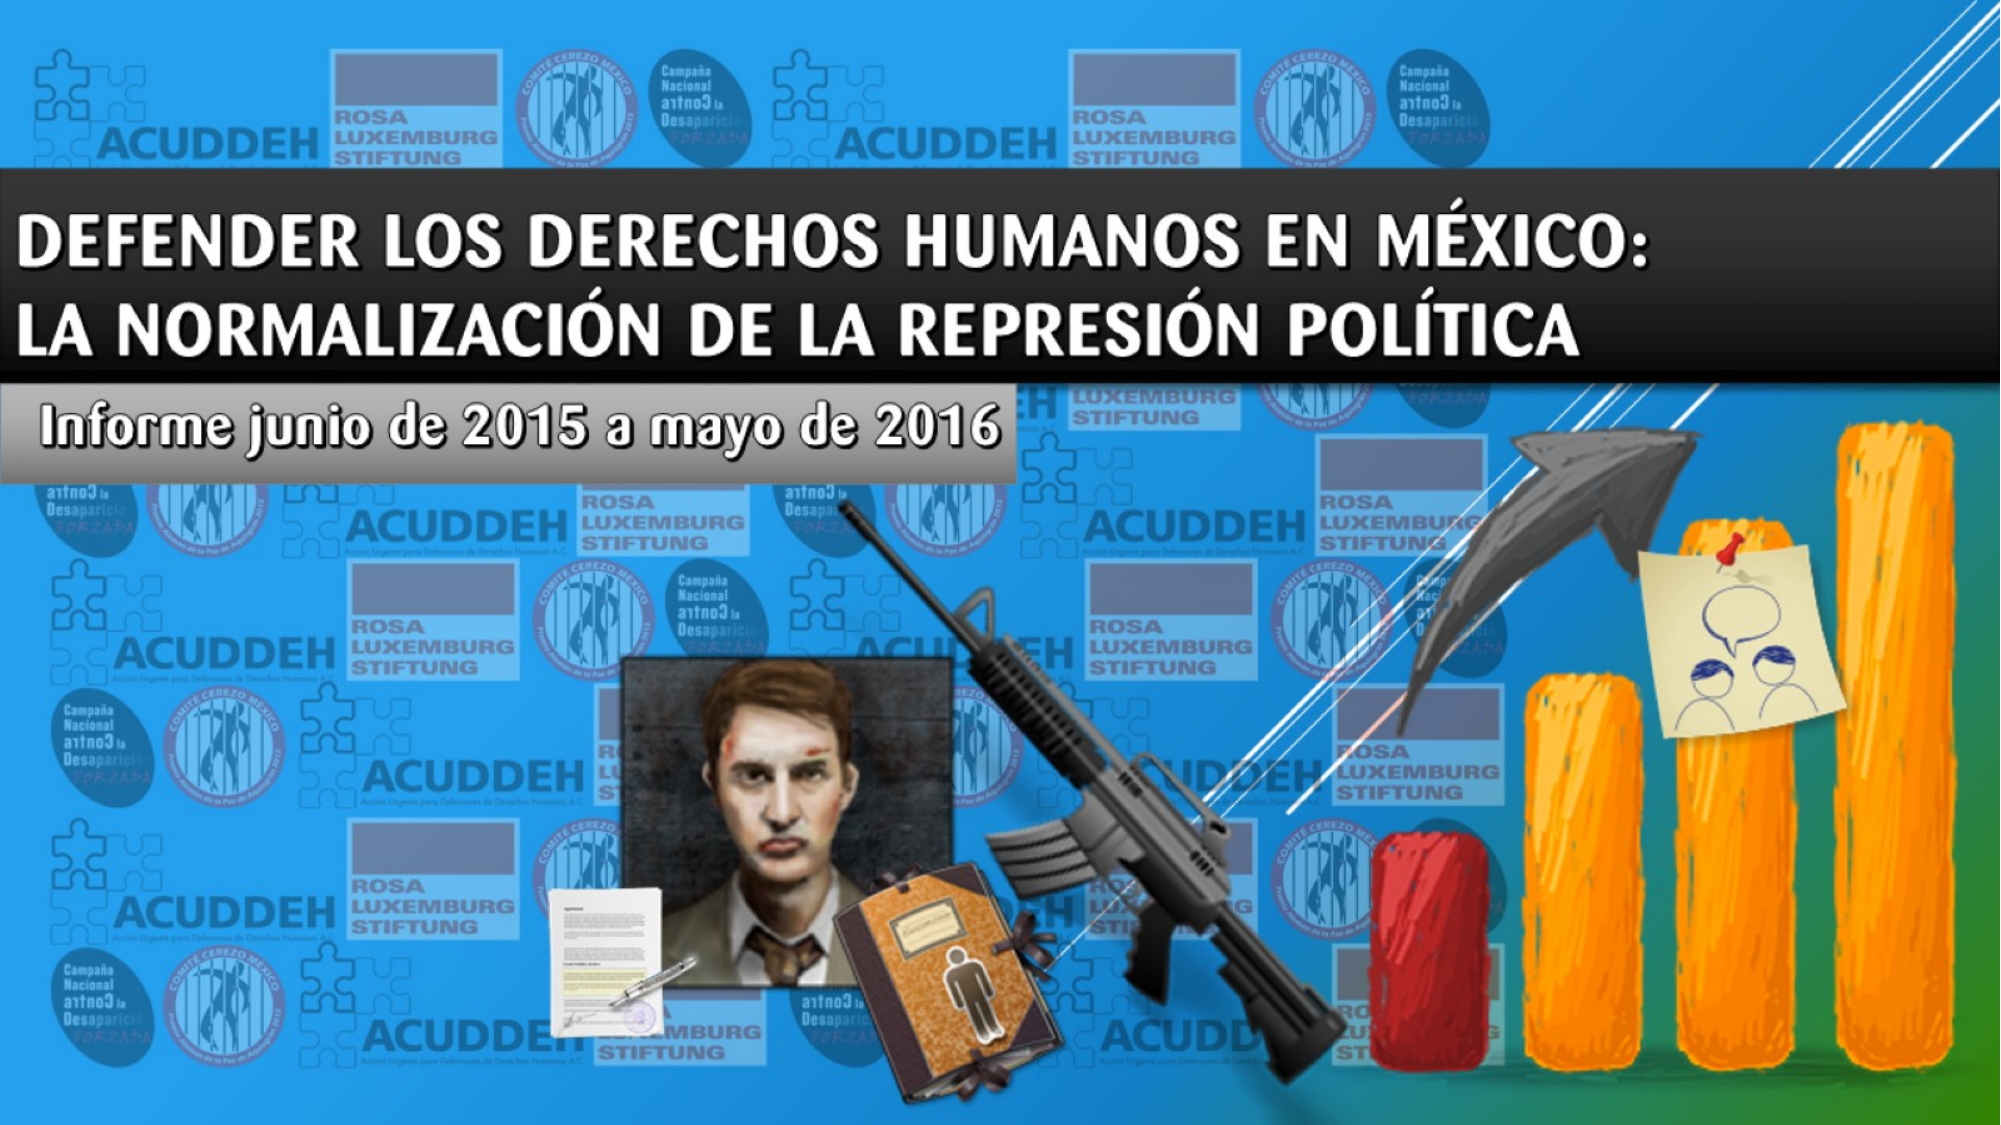

# Defender los derechos humanos en México: La normalización de la represión política